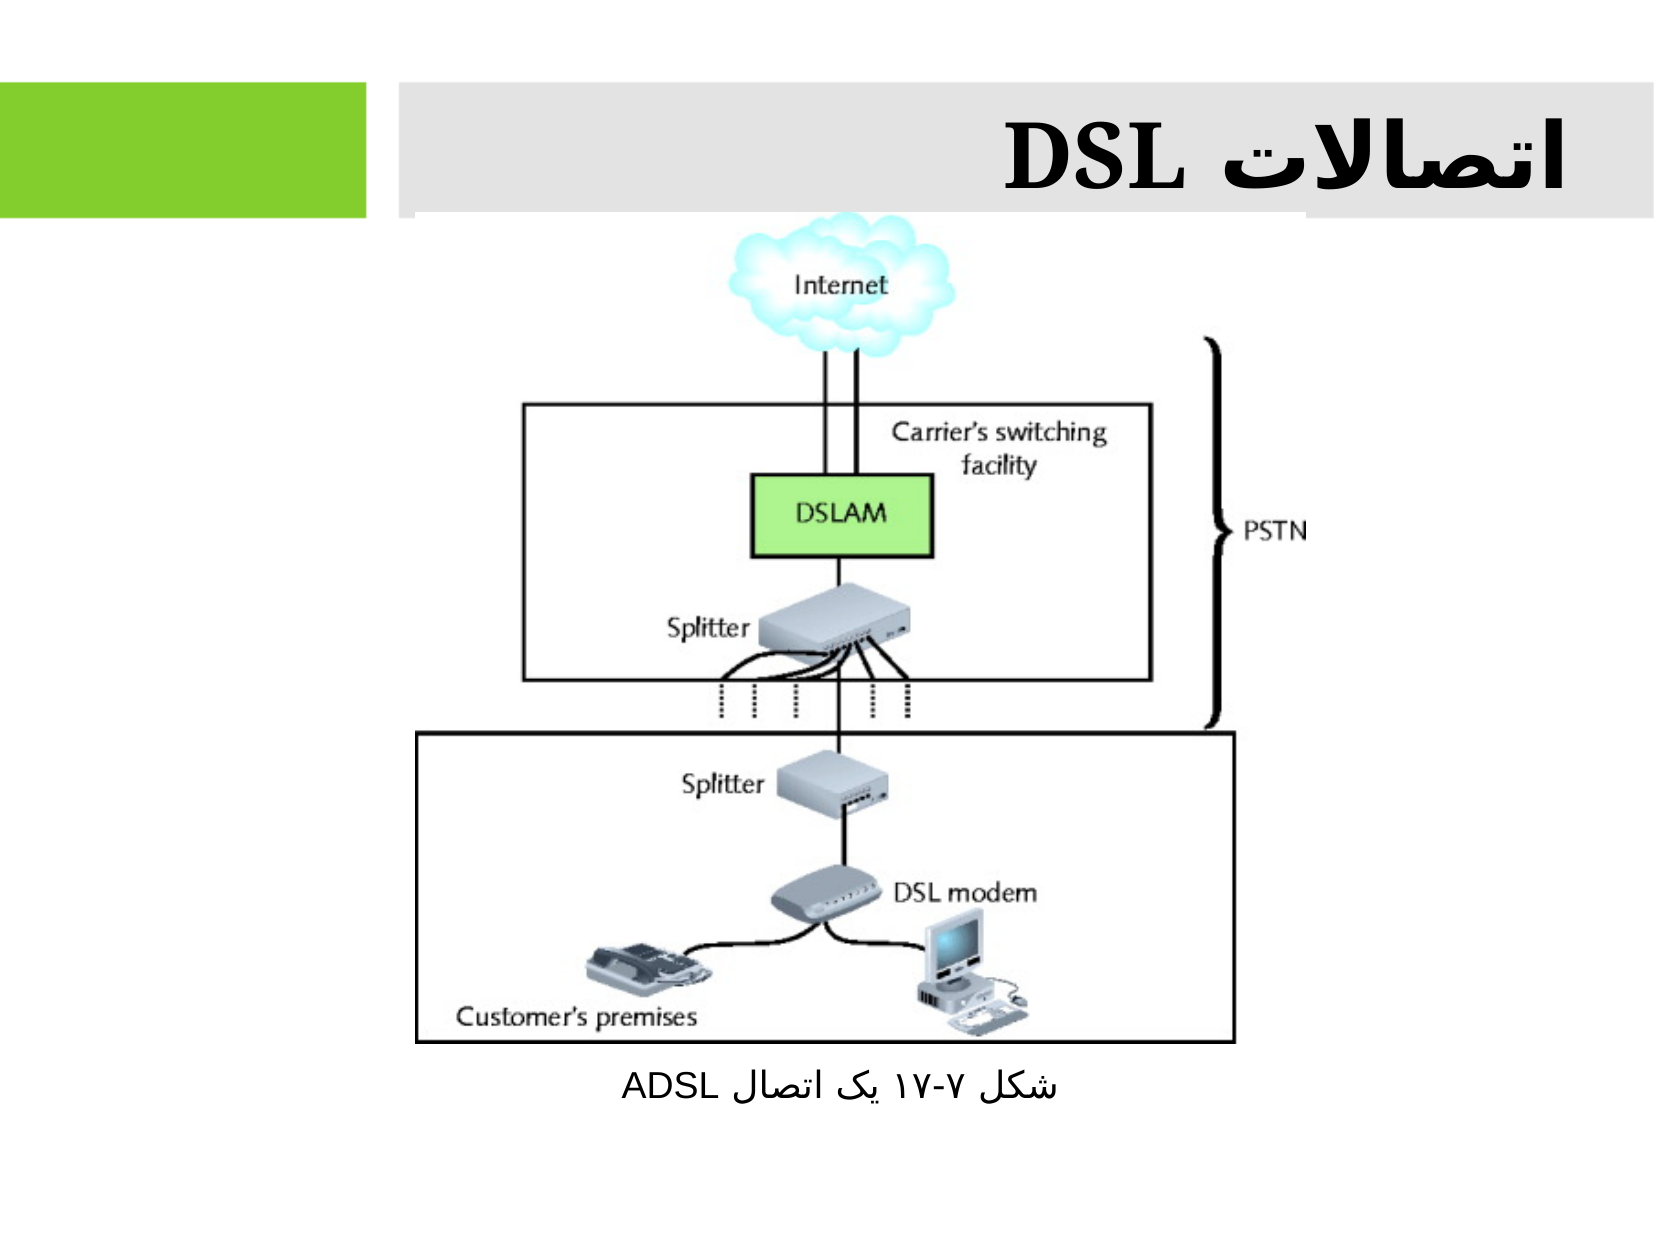

# اتصالات DSL
شکل ۷-۱۷ یک اتصال ADSL